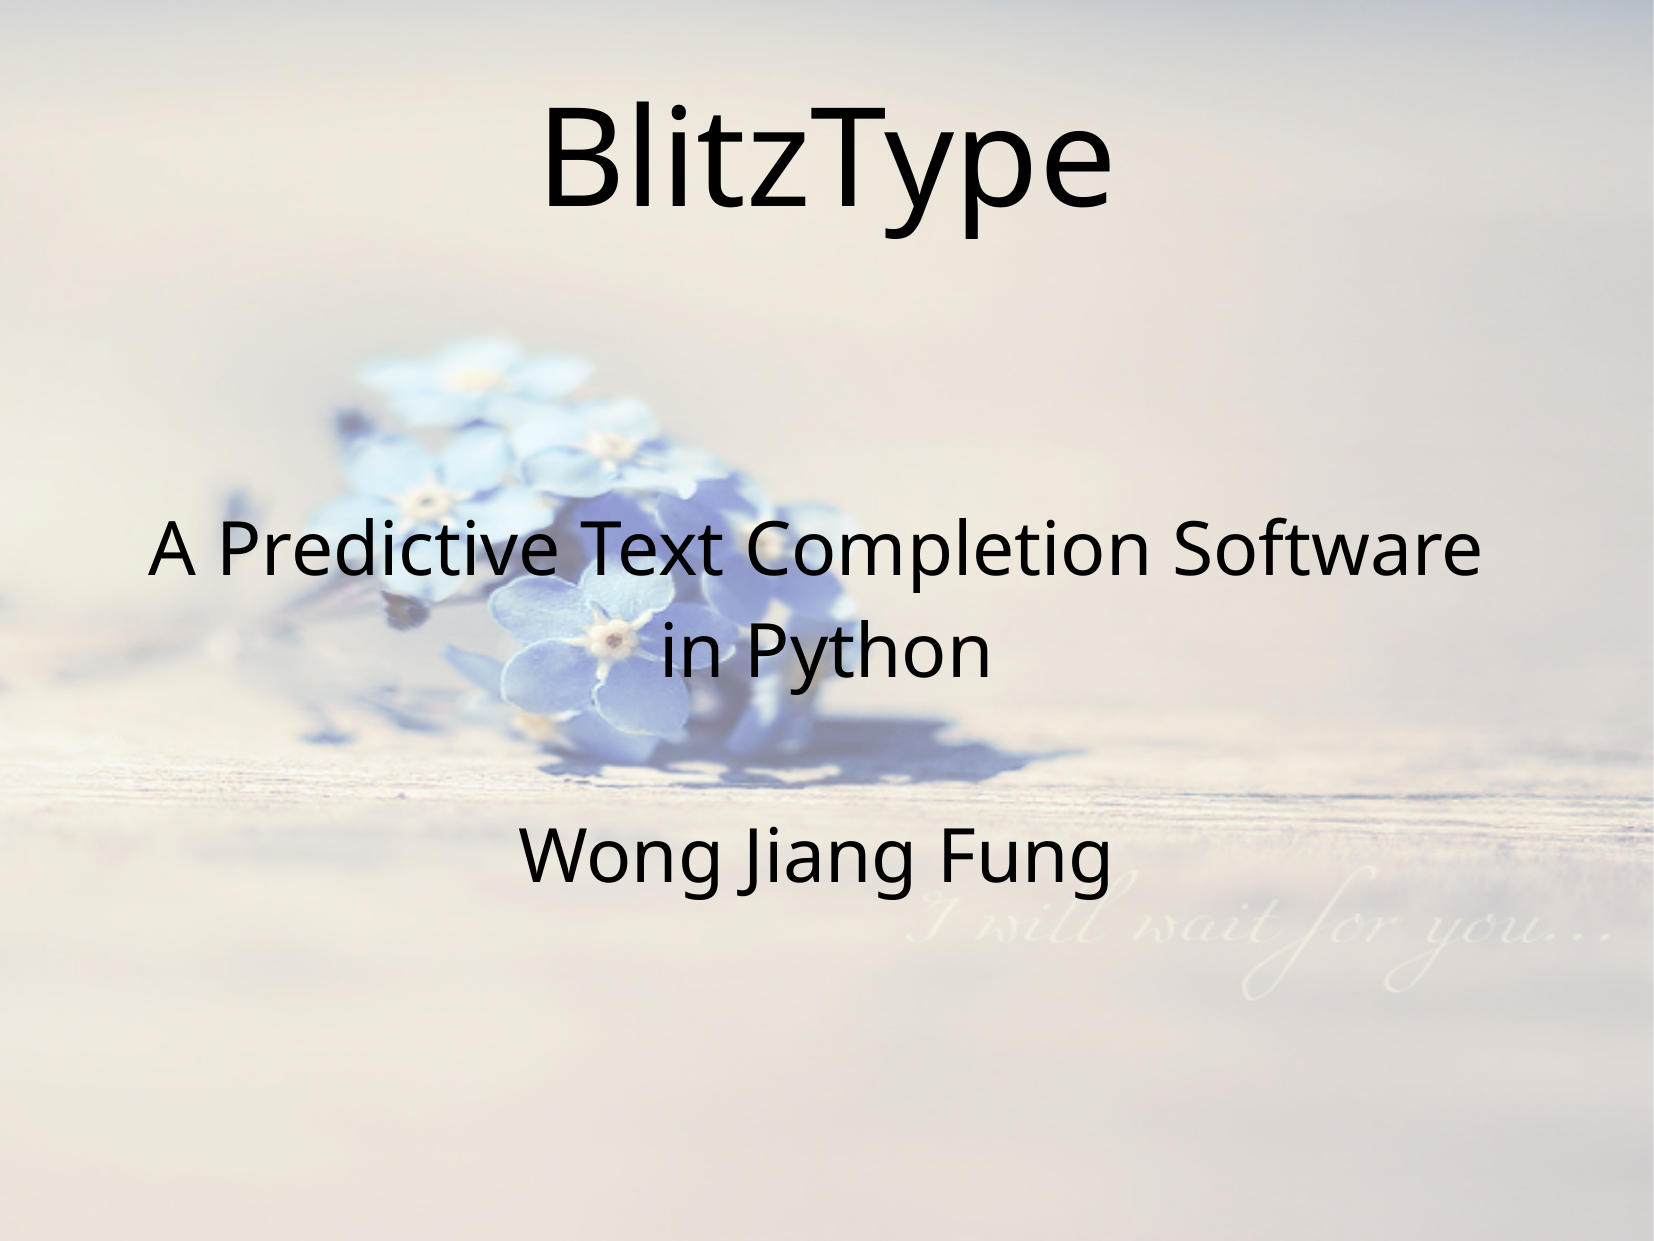

# BlitzType
A Predictive Text Completion Software
in Python
Wong Jiang Fung